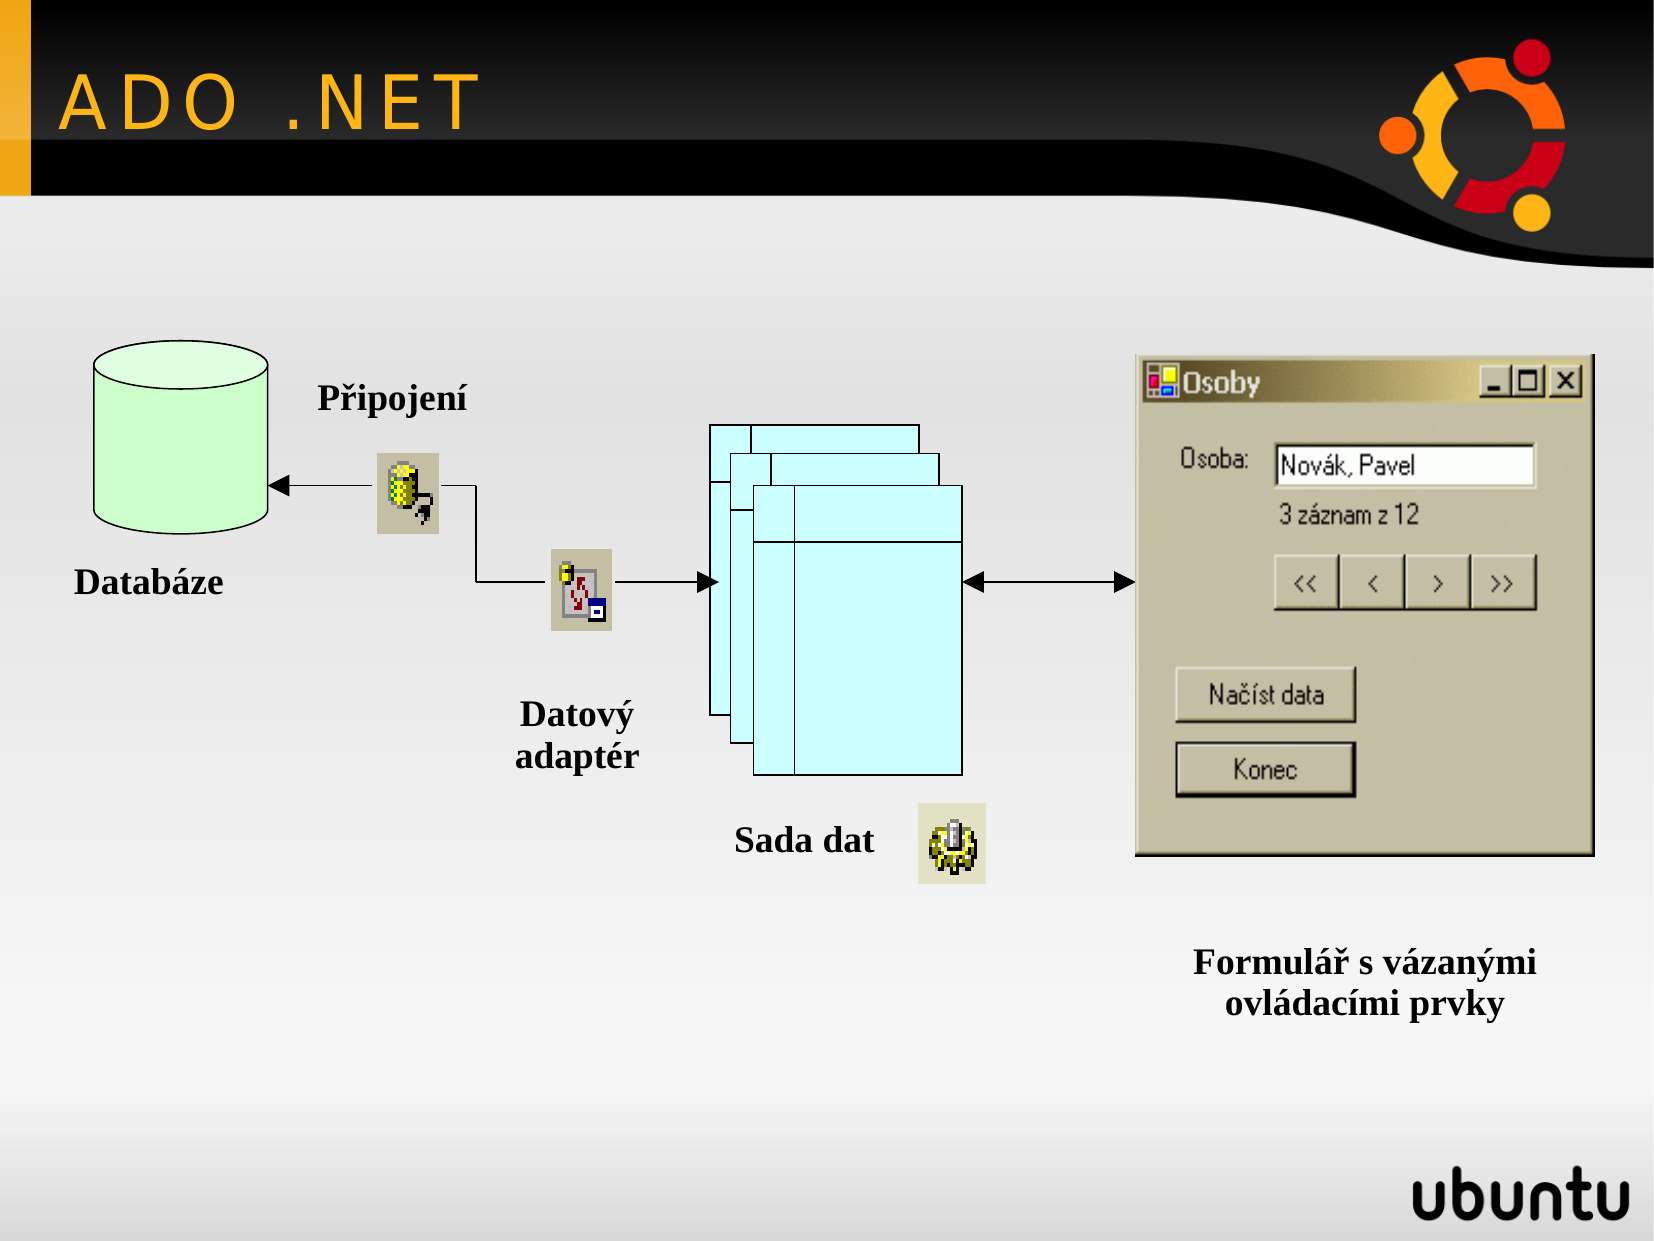

# ADO .NET
Připojení
Databáze
Datový
adaptér
Sada dat
Formulář s vázanými ovládacími prvky